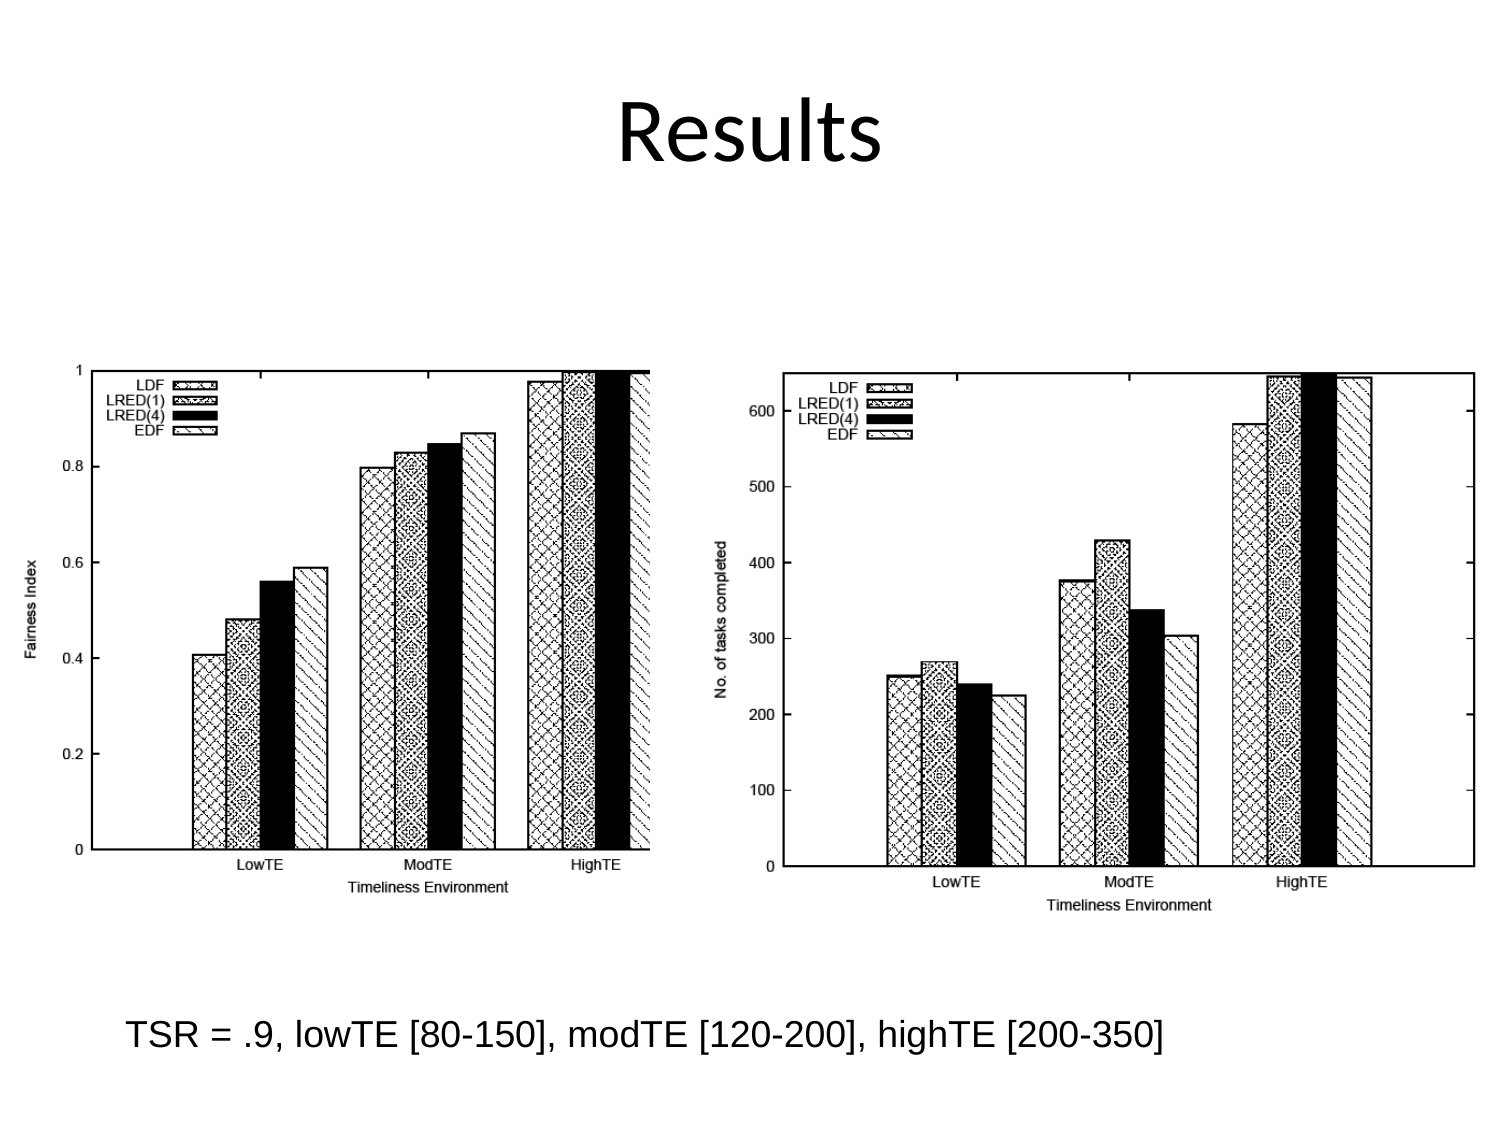

# Results
TSR = .9, lowTE [80-150], modTE [120-200], highTE [200-350]